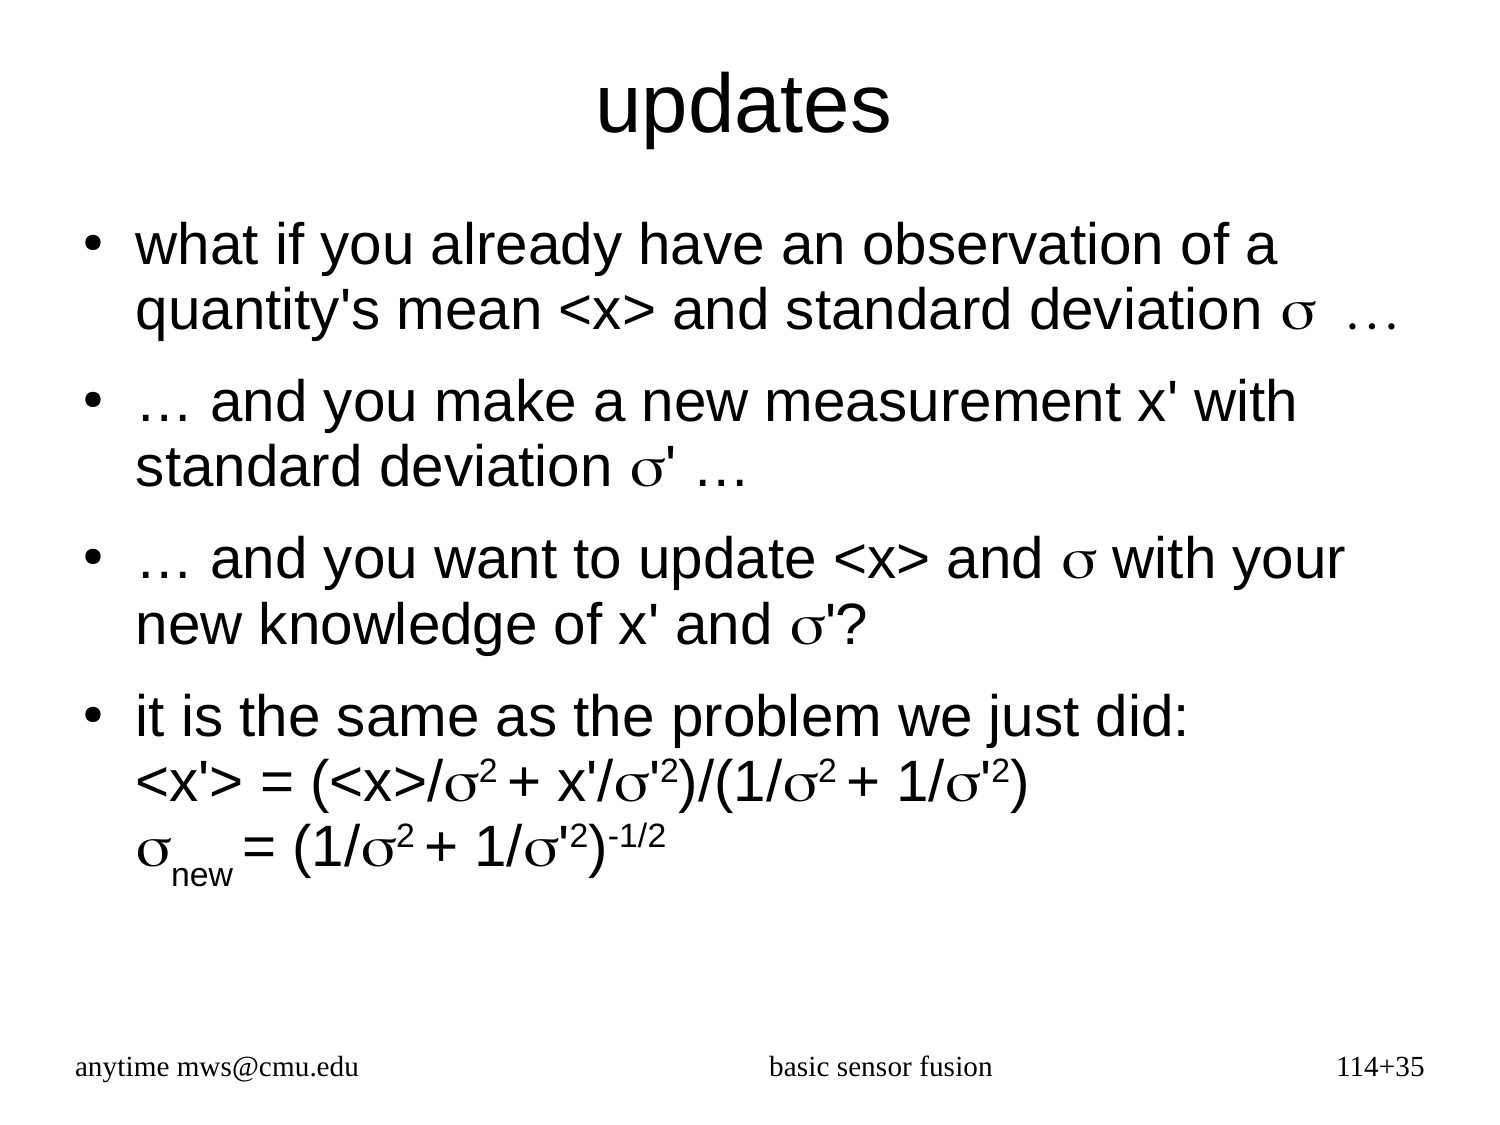

# updates
what if you already have an observation of a quantity's mean <x> and standard deviation  …
… and you make a new measurement x' with standard deviation ' …
… and you want to update <x> and  with your new knowledge of x' and '?
it is the same as the problem we just did:
<x'> = (<x>/2 + x'/'2)/(1/2 + 1/'2)
new = (1/2 + 1/'2)-1/2
anytime mws@cmu.edu
basic sensor fusion
35